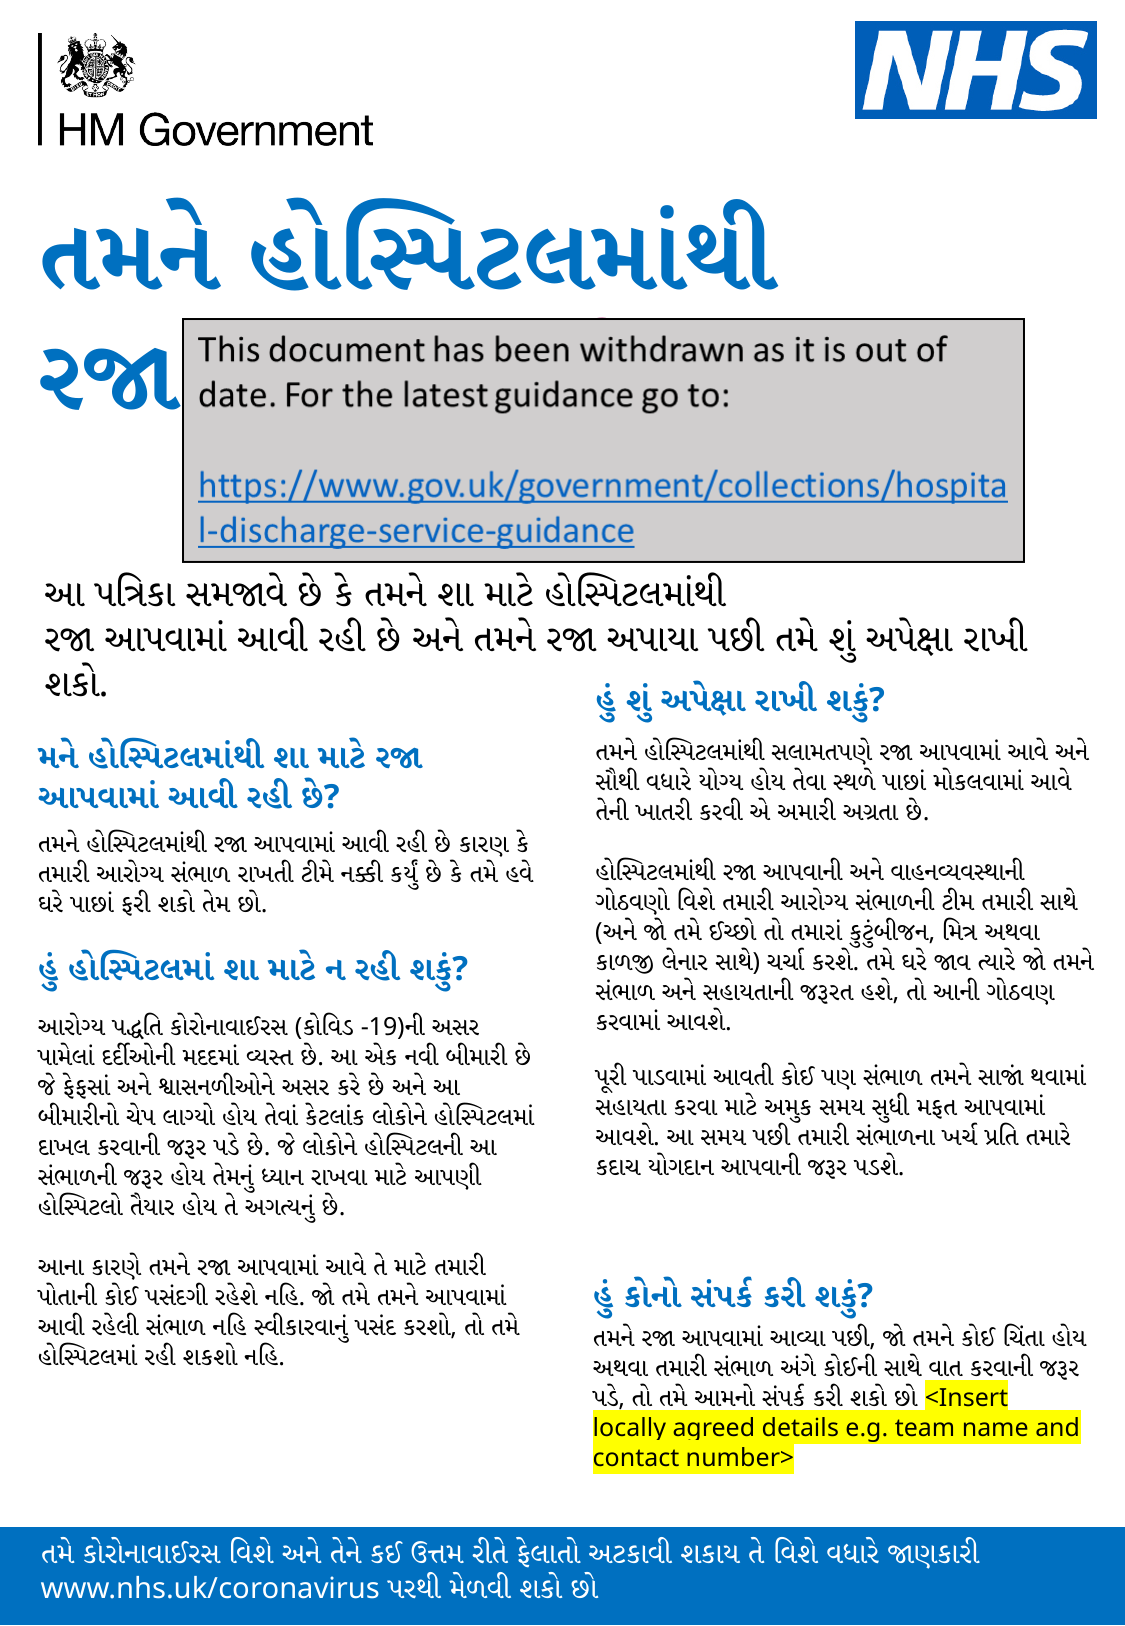

તમને હોસ્પિટલમાંથી રજા આપવીઃ ઘરે જવું
આ પત્રિકા સમજાવે છે કે તમને શા માટે હોસ્પિટલમાંથી
રજા આપવામાં આવી રહી છે અને તમને રજા અપાયા પછી તમે શું અપેક્ષા રાખી શકો.
હું શું અપેક્ષા રાખી શકું?
તમને હોસ્પિટલમાંથી સલામતપણે રજા આપવામાં આવે અને સૌથી વધારે યોગ્ય હોય તેવા સ્થળે પાછાં મોકલવામાં આવે તેની ખાતરી કરવી એ અમારી અગ્રતા છે.
હોસ્પિટલમાંથી રજા આપવાની અને વાહનવ્યવસ્થાની ગોઠવણો વિશે તમારી આરોગ્ય સંભાળની ટીમ તમારી સાથે (અને જો તમે ઈચ્છો તો તમારાં કુટુંબીજન, મિત્ર અથવા કાળજી લેનાર સાથે) ચર્ચા કરશે. તમે ઘરે જાવ ત્યારે જો તમને સંભાળ અને સહાયતાની જરૂરત હશે, તો આની ગોઠવણ કરવામાં આવશે.
પૂરી પાડવામાં આવતી કોઈ પણ સંભાળ તમને સાજાં થવામાં સહાયતા કરવા માટે અમુક સમય સુધી મફત આપવામાં આવશે. આ સમય પછી તમારી સંભાળના ખર્ચ પ્રતિ તમારે કદાચ યોગદાન આપવાની જરૂર પડશે.
મને હોસ્પિટલમાંથી શા માટે રજા આપવામાં આવી રહી છે?
તમને હોસ્પિટલમાંથી રજા આપવામાં આવી રહી છે કારણ કે તમારી આરોગ્ય સંભાળ રાખતી ટીમે નક્કી કર્યું છે કે તમે હવે ઘરે પાછાં ફરી શકો તેમ છો.
હું હોસ્પિટલમાં શા માટે ન રહી શકું?
આરોગ્ય પદ્ધતિ કોરોનાવાઈરસ (કોવિડ -19)ની અસર પામેલાં દર્દીઓની મદદમાં વ્યસ્ત છે. આ એક નવી બીમારી છે જે ફેફસાં અને શ્વાસનળીઓને અસર કરે છે અને આ બીમારીનો ચેપ લાગ્યો હોય તેવાં કેટલાંક લોકોને હોસ્પિટલમાં દાખલ કરવાની જરૂર પડે છે. જે લોકોને હોસ્પિટલની આ સંભાળની જરૂર હોય તેમનું ધ્યાન રાખવા માટે આપણી હોસ્પિટલો તૈયાર હોય તે અગત્યનું છે.
આના કારણે તમને રજા આપવામાં આવે તે માટે તમારી પોતાની કોઈ પસંદગી રહેશે નહિ. જો તમે તમને આપવામાં આવી રહેલી સંભાળ નહિ સ્વીકારવાનું પસંદ કરશો, તો તમે હોસ્પિટલમાં રહી શકશો નહિ.
હું કોનો સંપર્ક કરી શકું?
તમને રજા આપવામાં આવ્યા પછી, જો તમને કોઈ ચિંતા હોય અથવા તમારી સંભાળ અંગે કોઈની સાથે વાત કરવાની જરૂર પડે, તો તમે આમનો સંપર્ક કરી શકો છો <Insert locally agreed details e.g. team name and contact number>